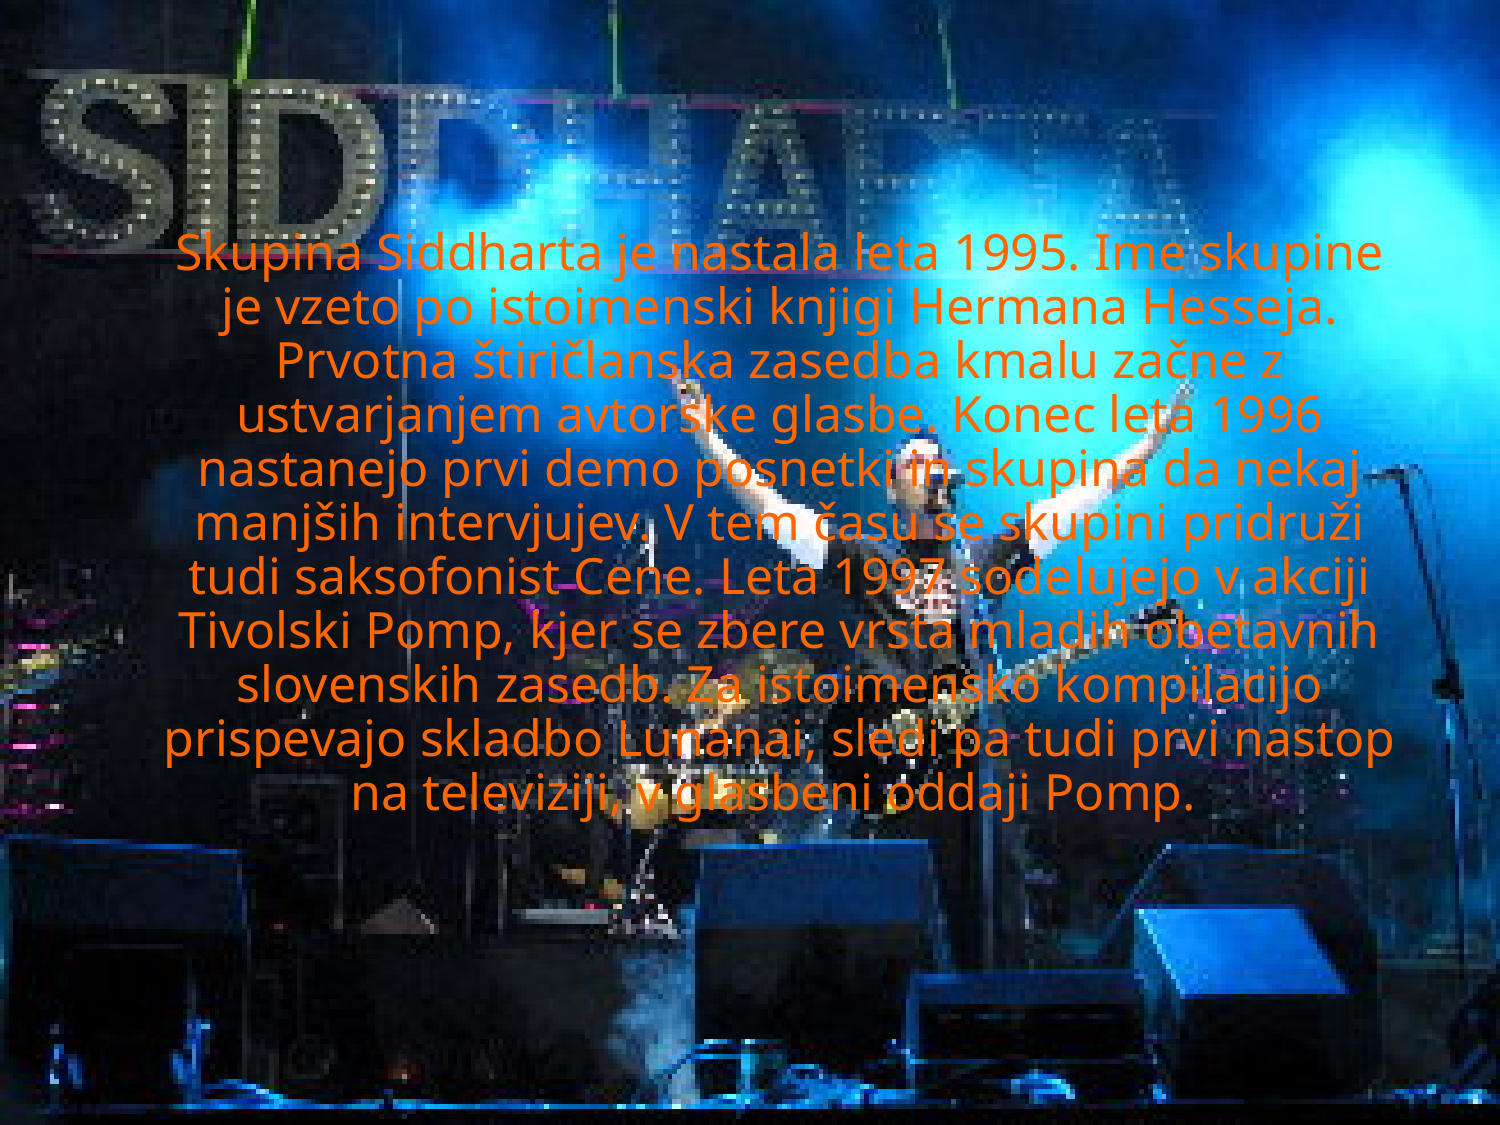

# Skupina Siddharta je nastala leta 1995. Ime skupine je vzeto po istoimenski knjigi Hermana Hesseja. Prvotna štiričlanska zasedba kmalu začne z ustvarjanjem avtorske glasbe. Konec leta 1996 nastanejo prvi demo posnetki in skupina da nekaj manjših intervjujev. V tem času se skupini pridruži tudi saksofonist Cene. Leta 1997 sodelujejo v akciji Tivolski Pomp, kjer se zbere vrsta mladih obetavnih slovenskih zasedb. Za istoimensko kompilacijo prispevajo skladbo Lunanai, sledi pa tudi prvi nastop na televiziji, v glasbeni oddaji Pomp.